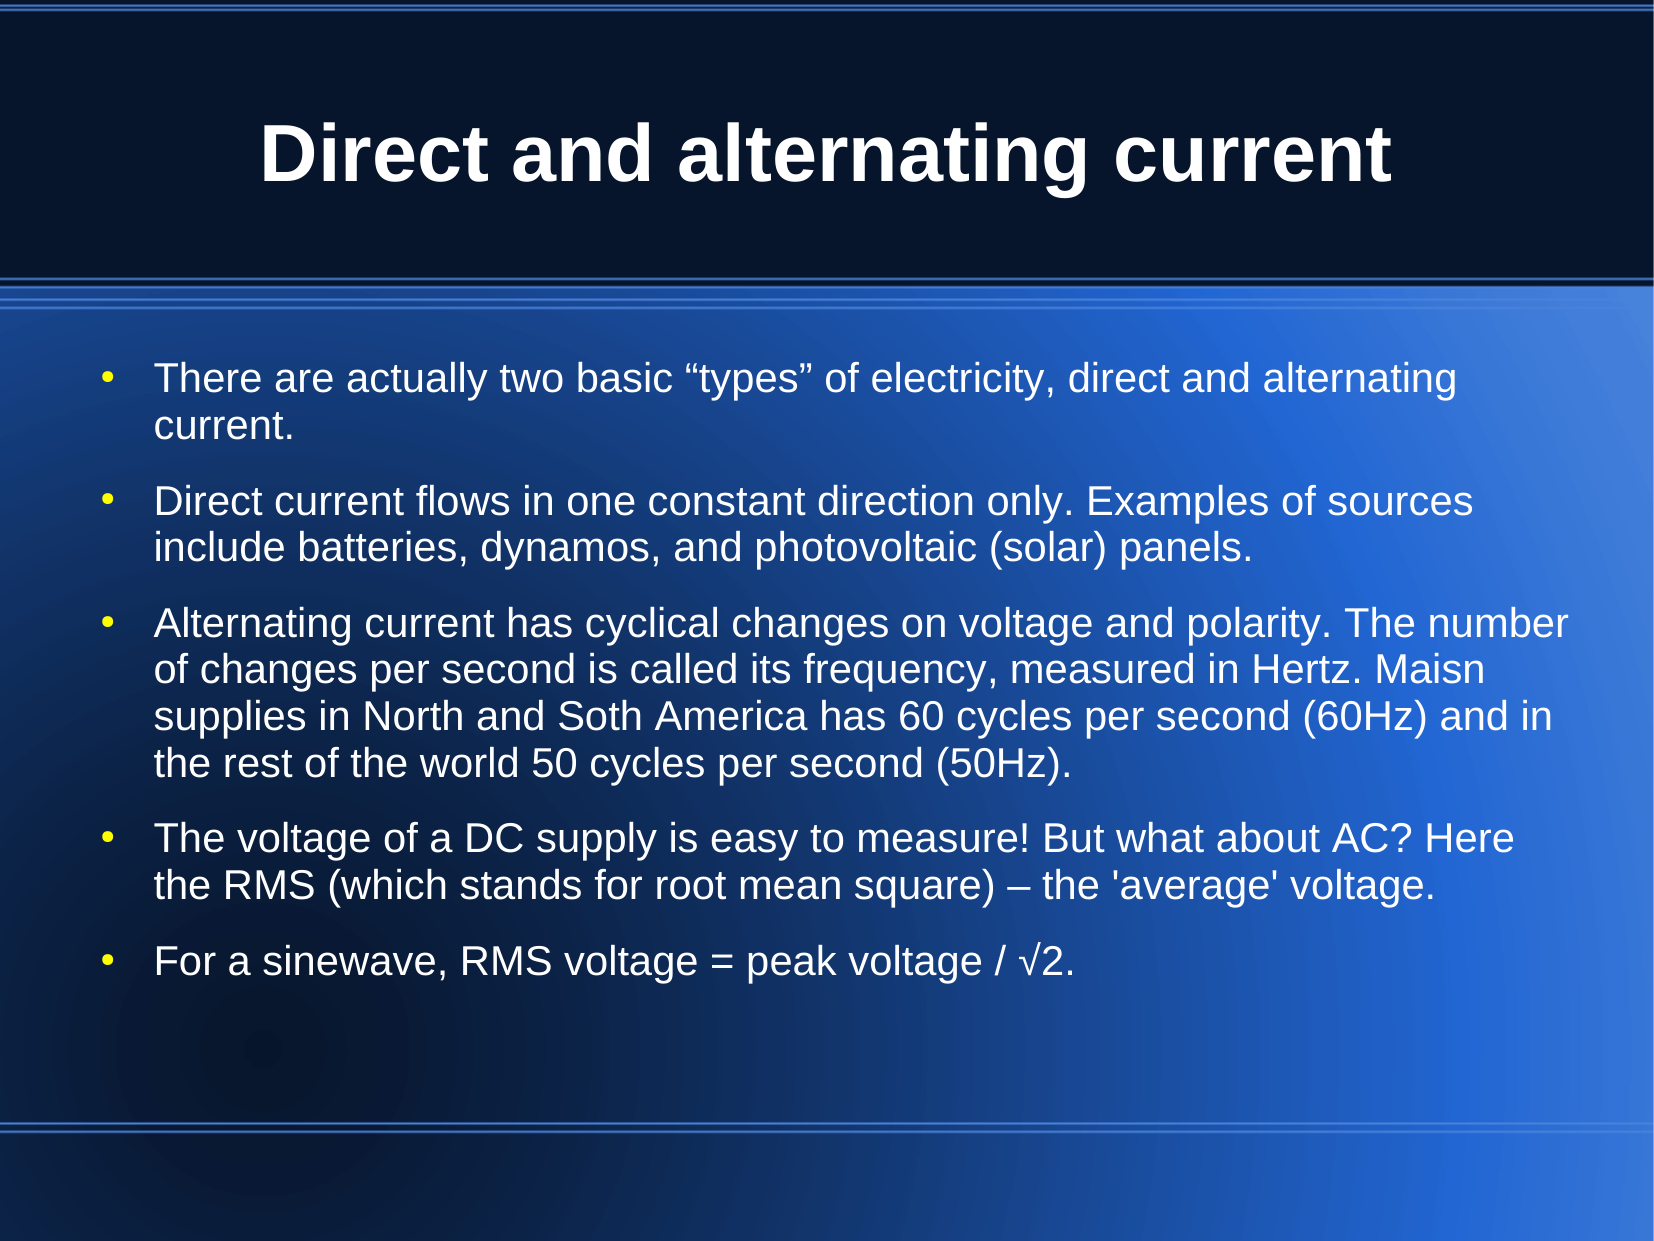

# Direct and alternating current
There are actually two basic “types” of electricity, direct and alternating current.
Direct current flows in one constant direction only. Examples of sources include batteries, dynamos, and photovoltaic (solar) panels.
Alternating current has cyclical changes on voltage and polarity. The number of changes per second is called its frequency, measured in Hertz. Maisn supplies in North and Soth America has 60 cycles per second (60Hz) and in the rest of the world 50 cycles per second (50Hz).
The voltage of a DC supply is easy to measure! But what about AC? Here the RMS (which stands for root mean square) – the 'average' voltage.
For a sinewave, RMS voltage = peak voltage / √2.